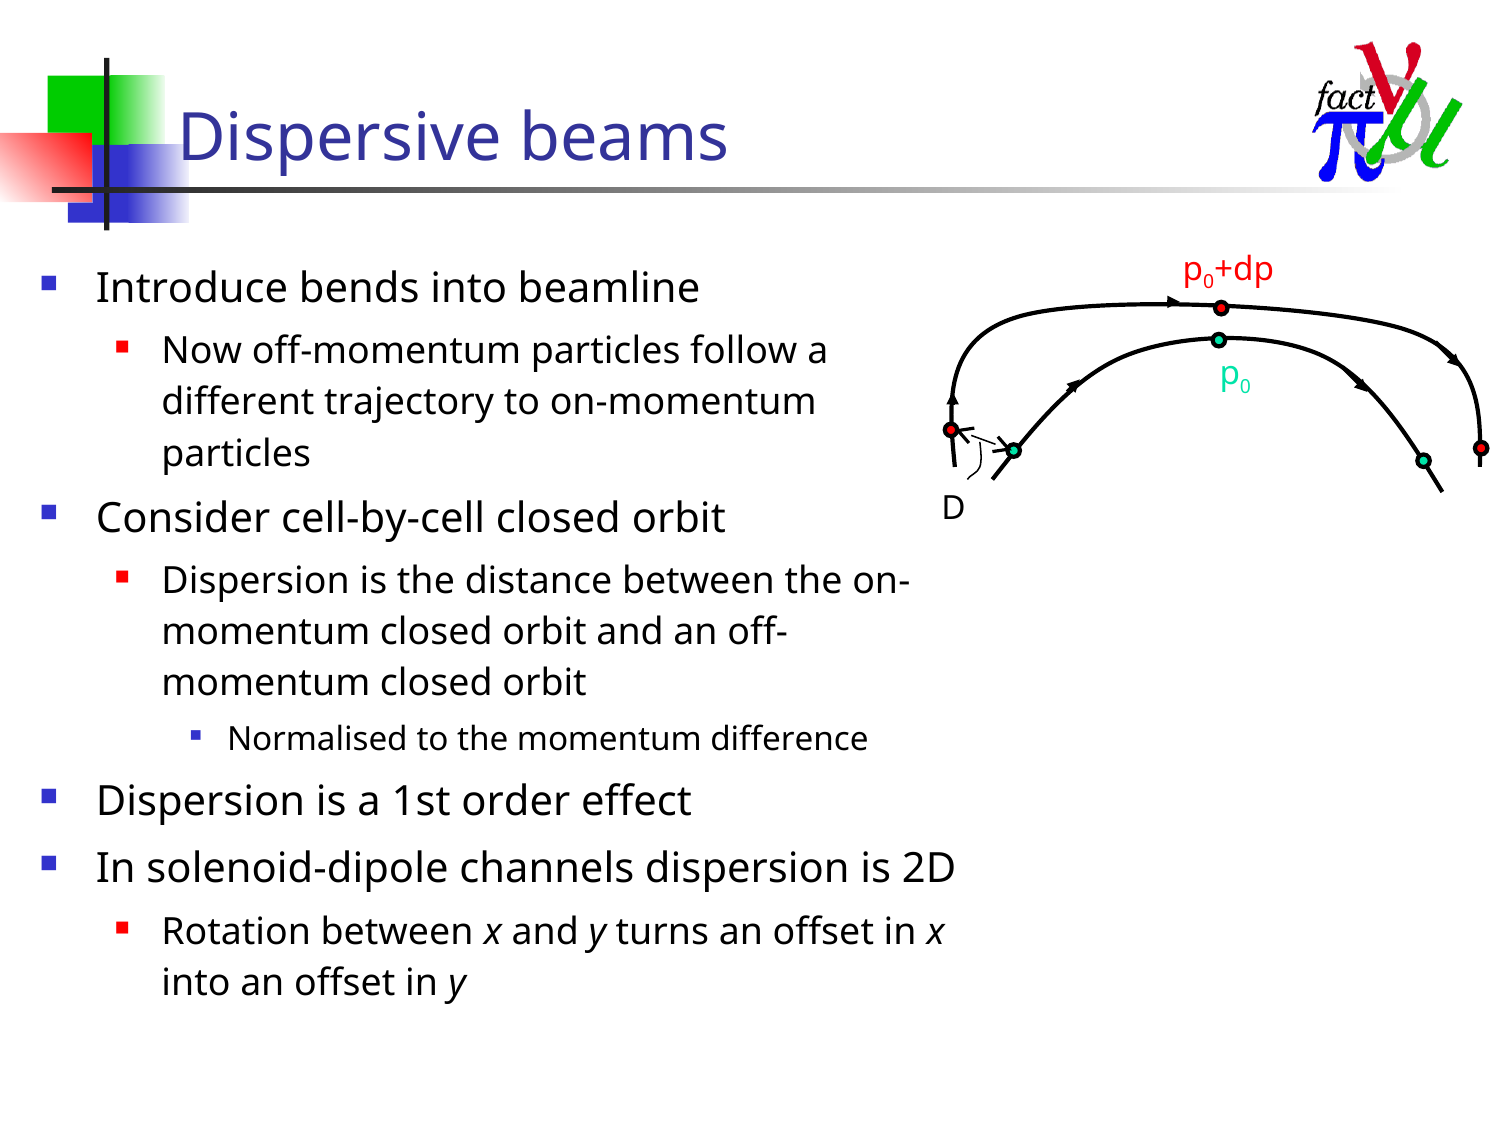

# Dispersive beams
p0+dp
p0
D
Introduce bends into beamline
Now off-momentum particles follow a different trajectory to on-momentum particles
Consider cell-by-cell closed orbit
Dispersion is the distance between the on-momentum closed orbit and an off-momentum closed orbit
Normalised to the momentum difference
Dispersion is a 1st order effect
In solenoid-dipole channels dispersion is 2D
Rotation between x and y turns an offset in x into an offset in y